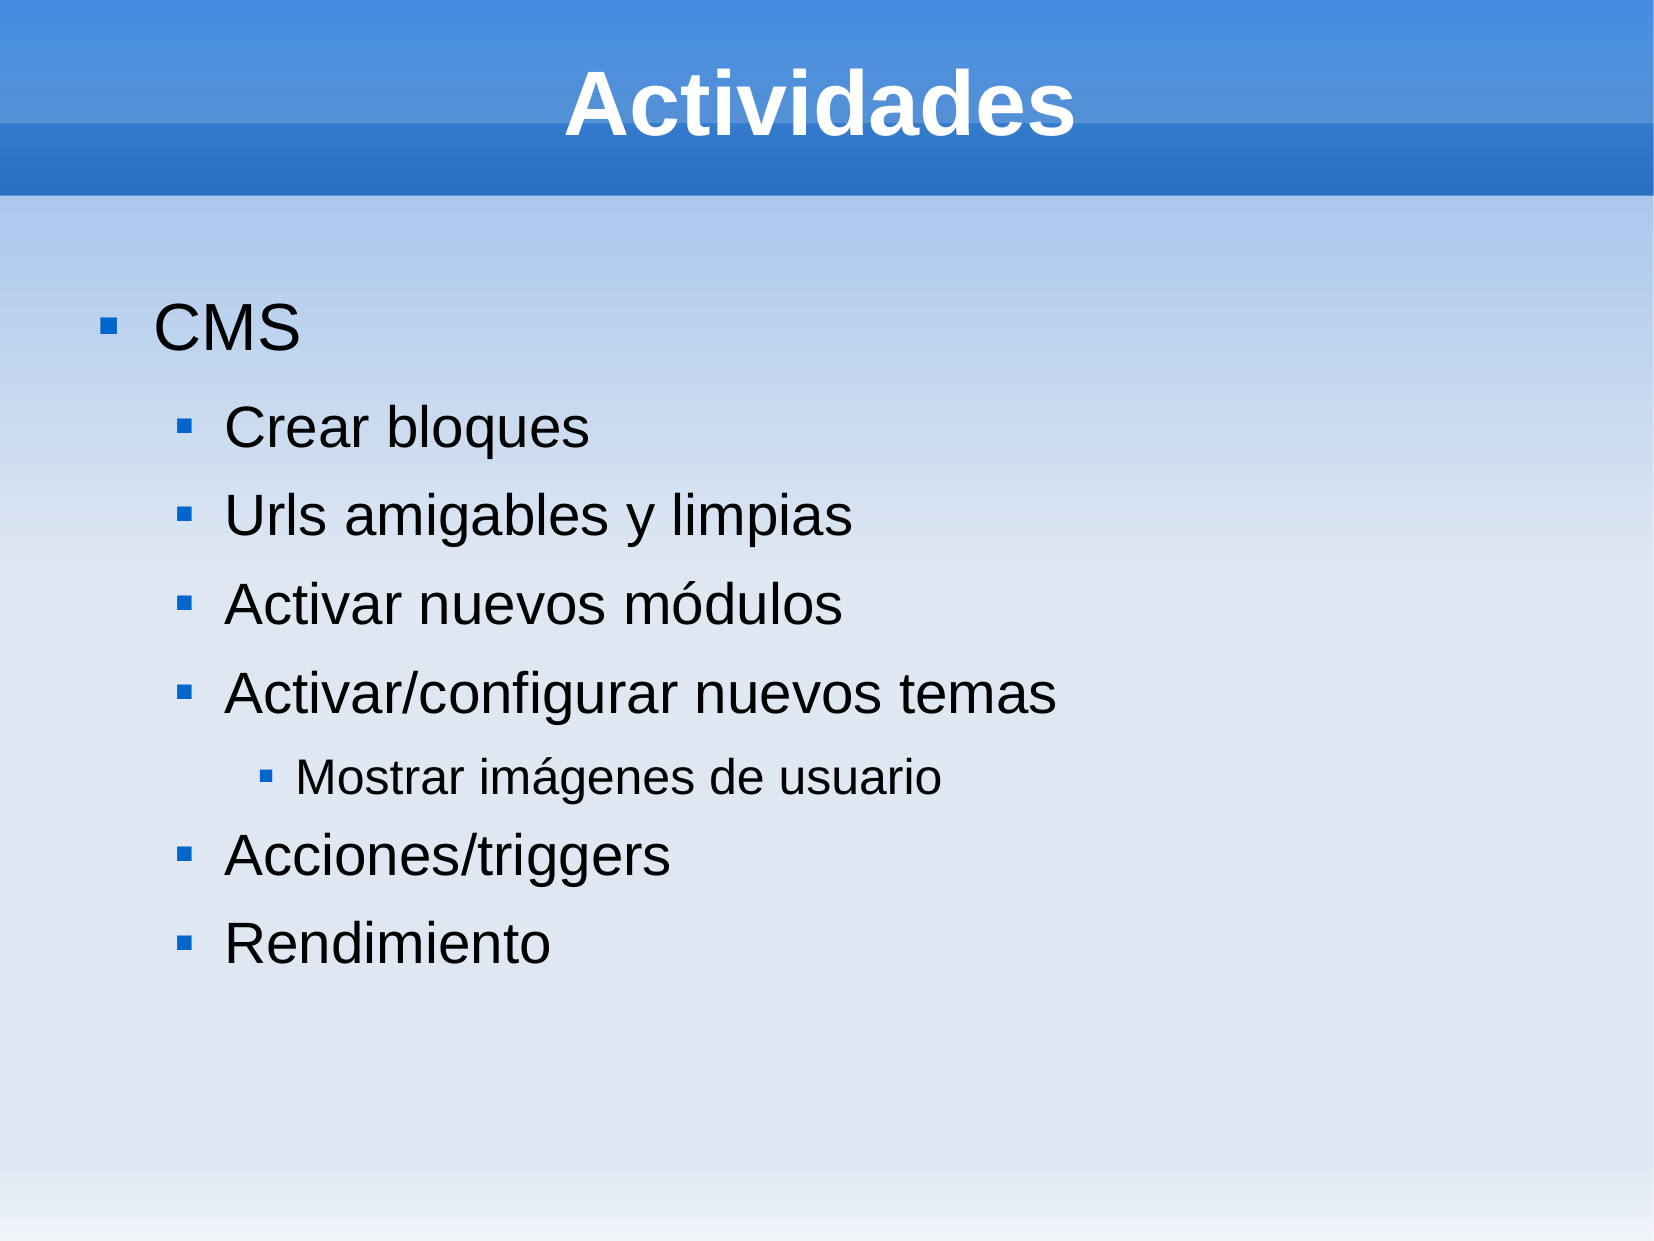

# Actividades
CMS
Crear bloques
Urls amigables y limpias
Activar nuevos módulos
Activar/configurar nuevos temas
Mostrar imágenes de usuario
Acciones/triggers
Rendimiento